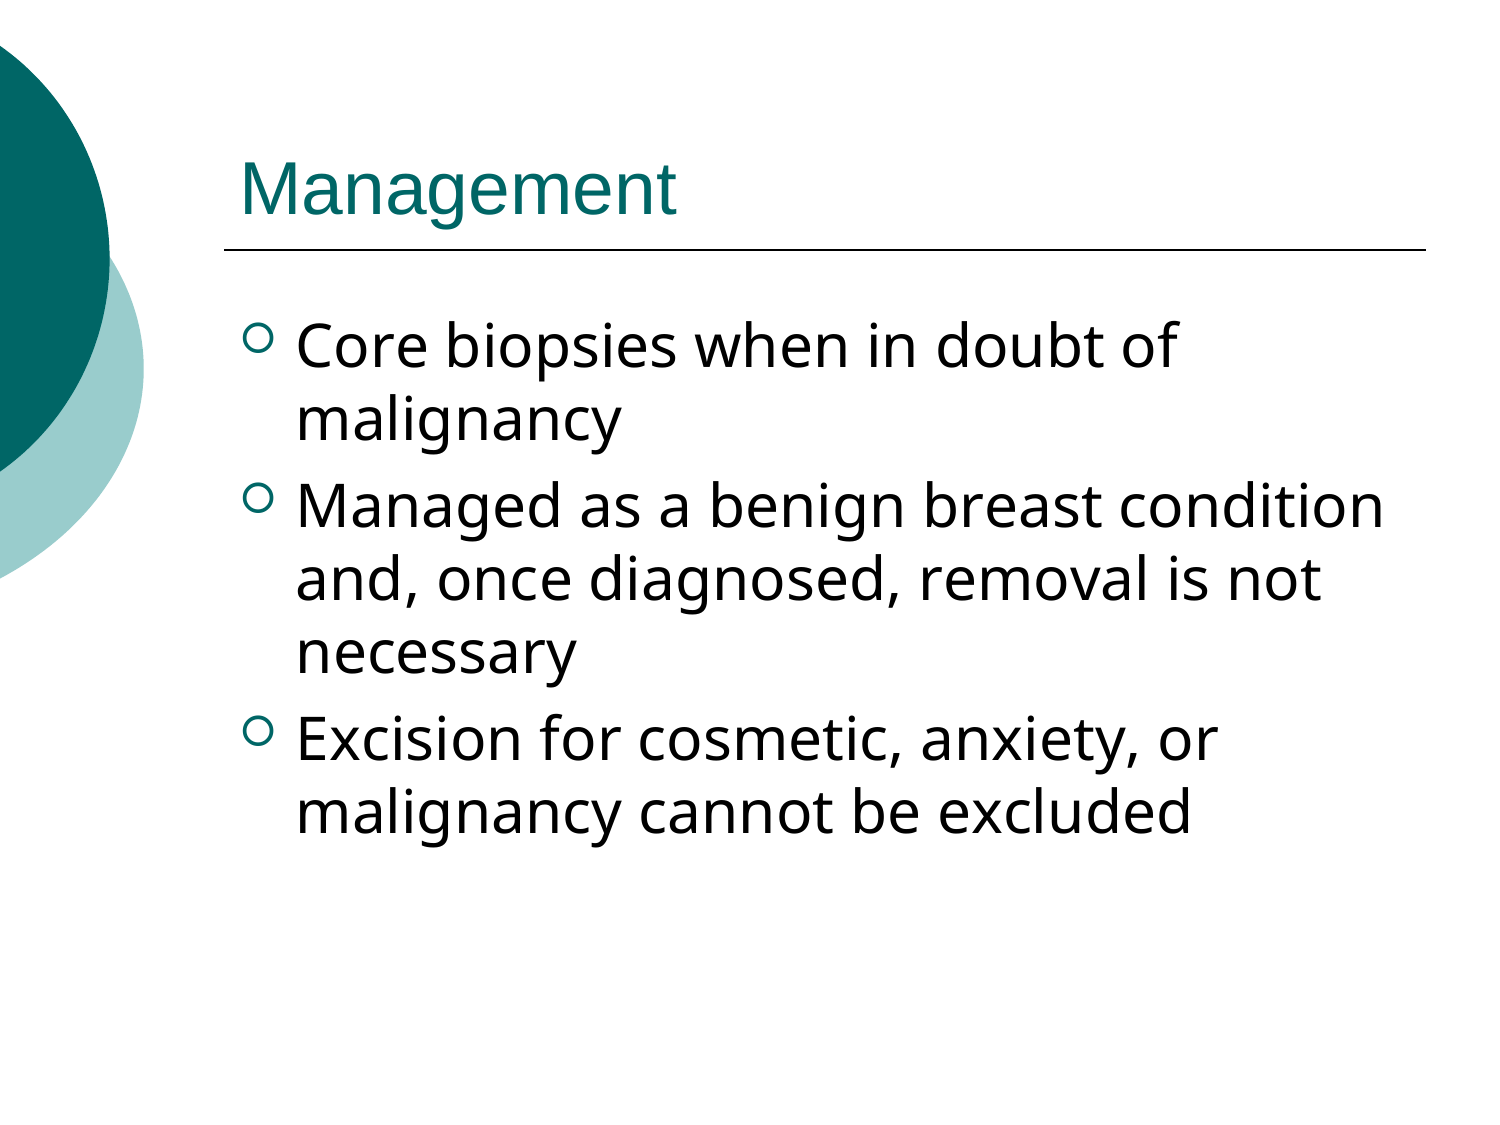

# Management
Core biopsies when in doubt of malignancy
Managed as a benign breast condition and, once diagnosed, removal is not necessary
Excision for cosmetic, anxiety, or malignancy cannot be excluded